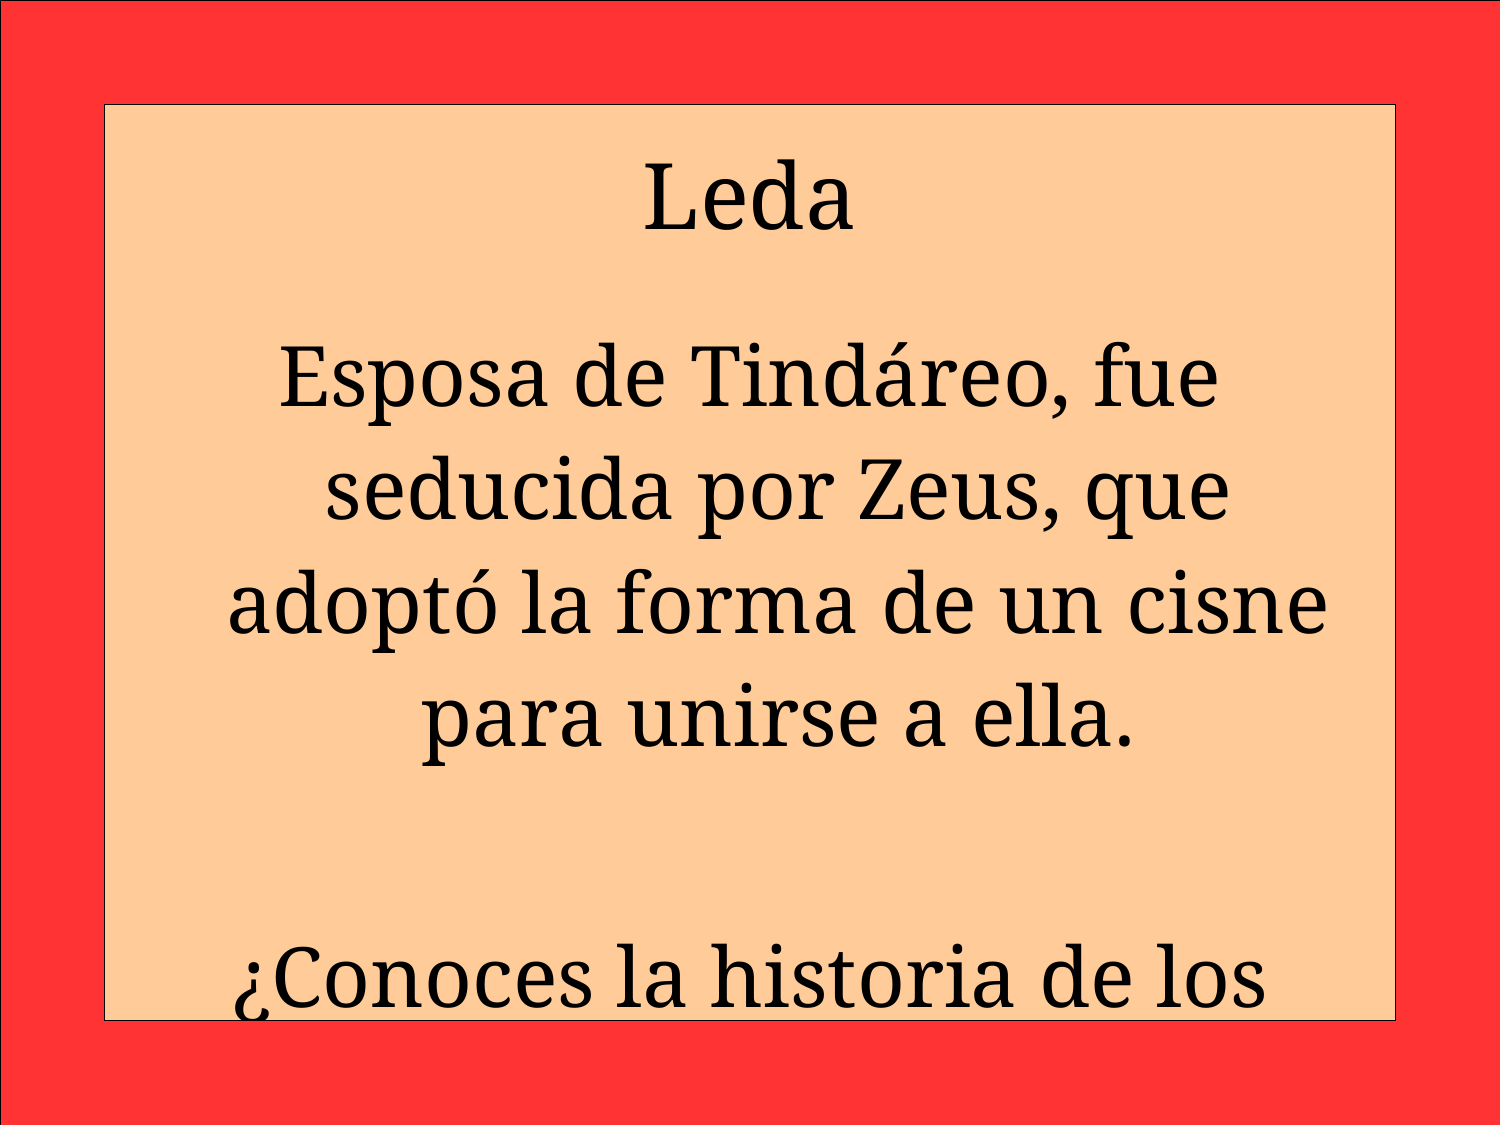

# Leda
Esposa de Tindáreo, fue seducida por Zeus, que adoptó la forma de un cisne para unirse a ella.
¿Conoces la historia de los hijos de Leda?